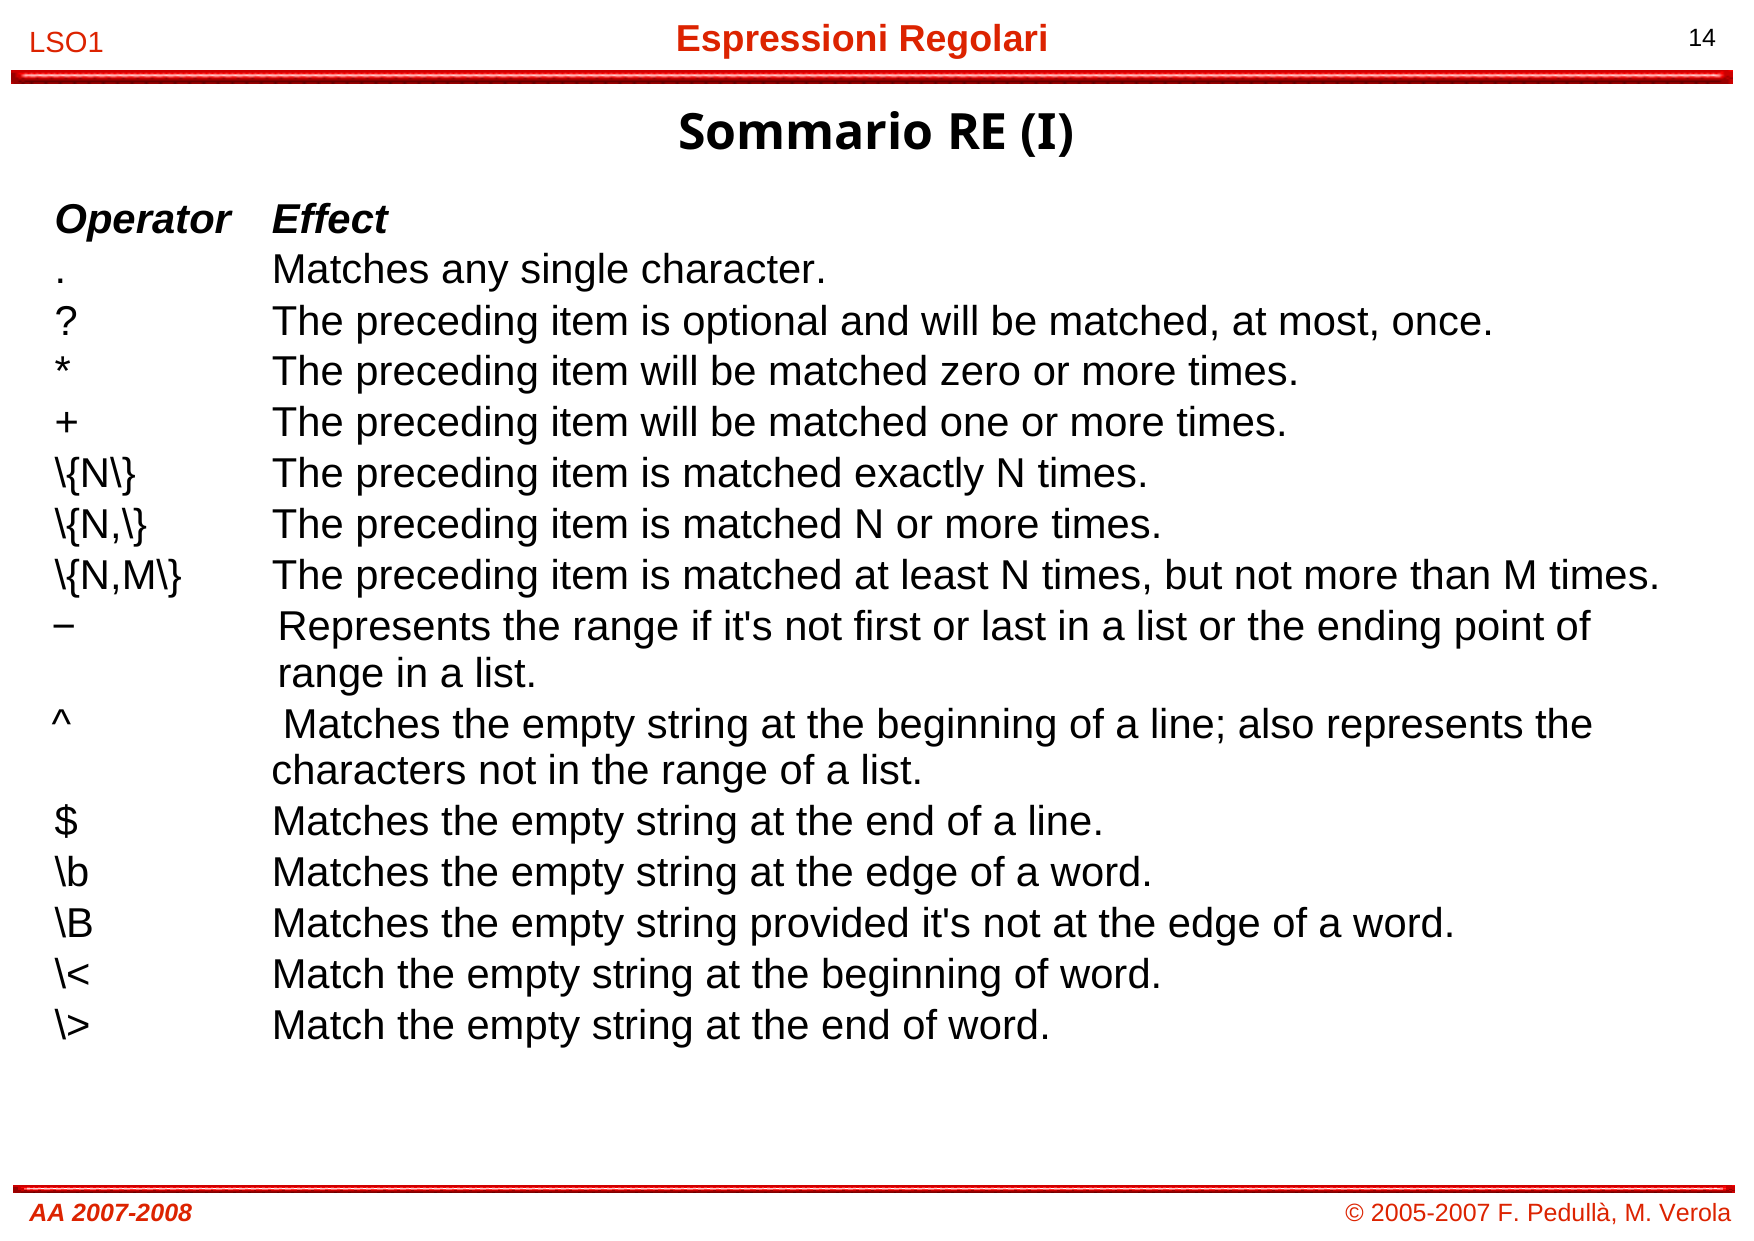

# Sommario RE (I)
Operator	Effect
.			Matches any single character.
?			The preceding item is optional and will be matched, at most, once.
*			The preceding item will be matched zero or more times.
+			The preceding item will be matched one or more times.
\{N\}		The preceding item is matched exactly N times.
\{N,\}		The preceding item is matched N or more times.
\{N,M\}		The preceding item is matched at least N times, but not more than M times.
−		Represents the range if it's not first or last in a list or the ending point of
 range in a list.
^	Matches the empty string at the beginning of a line; also represents the characters not in the range of a list.
$			Matches the empty string at the end of a line.
\b			Matches the empty string at the edge of a word.
\B			Matches the empty string provided it's not at the edge of a word.
\<			Match the empty string at the beginning of word.
\>			Match the empty string at the end of word.